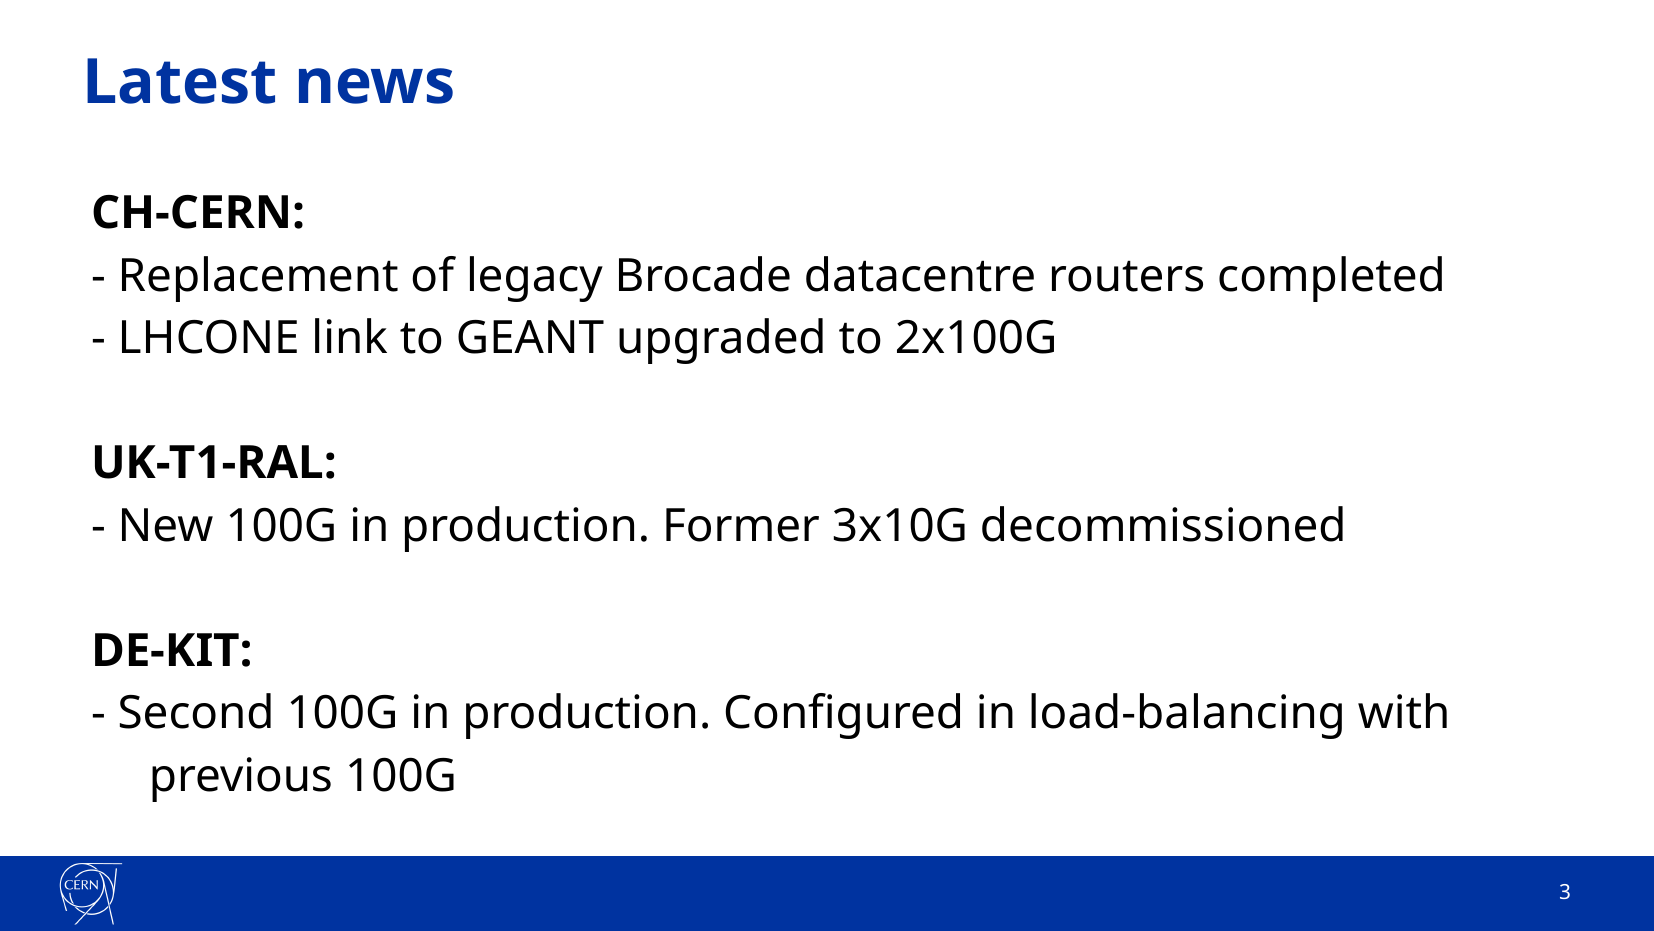

# Latest news
CH-CERN:
- Replacement of legacy Brocade datacentre routers completed
- LHCONE link to GEANT upgraded to 2x100G
UK-T1-RAL:
- New 100G in production. Former 3x10G decommissioned
DE-KIT:
- Second 100G in production. Configured in load-balancing with previous 100G
3